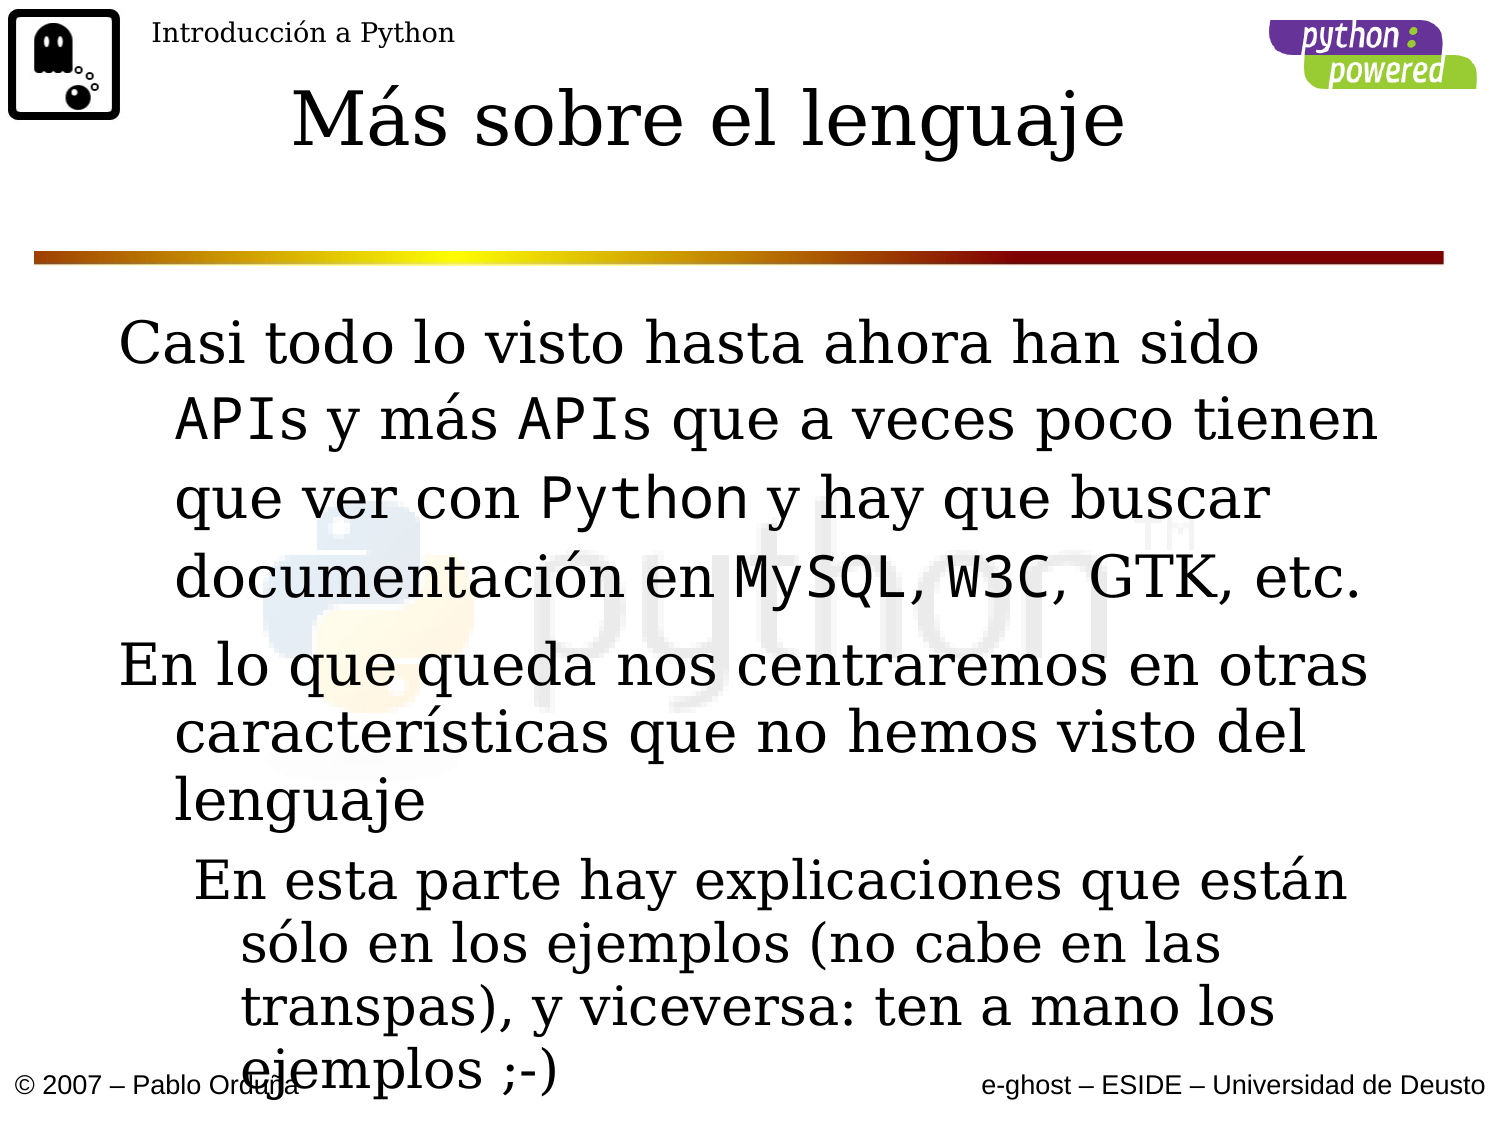

# Más sobre el lenguaje
Casi todo lo visto hasta ahora han sido APIs y más APIs que a veces poco tienen que ver con Python y hay que buscar documentación en MySQL, W3C, GTK, etc.
En lo que queda nos centraremos en otras características que no hemos visto del lenguaje
En esta parte hay explicaciones que están sólo en los ejemplos (no cabe en las transpas), y viceversa: ten a mano los ejemplos ;-)